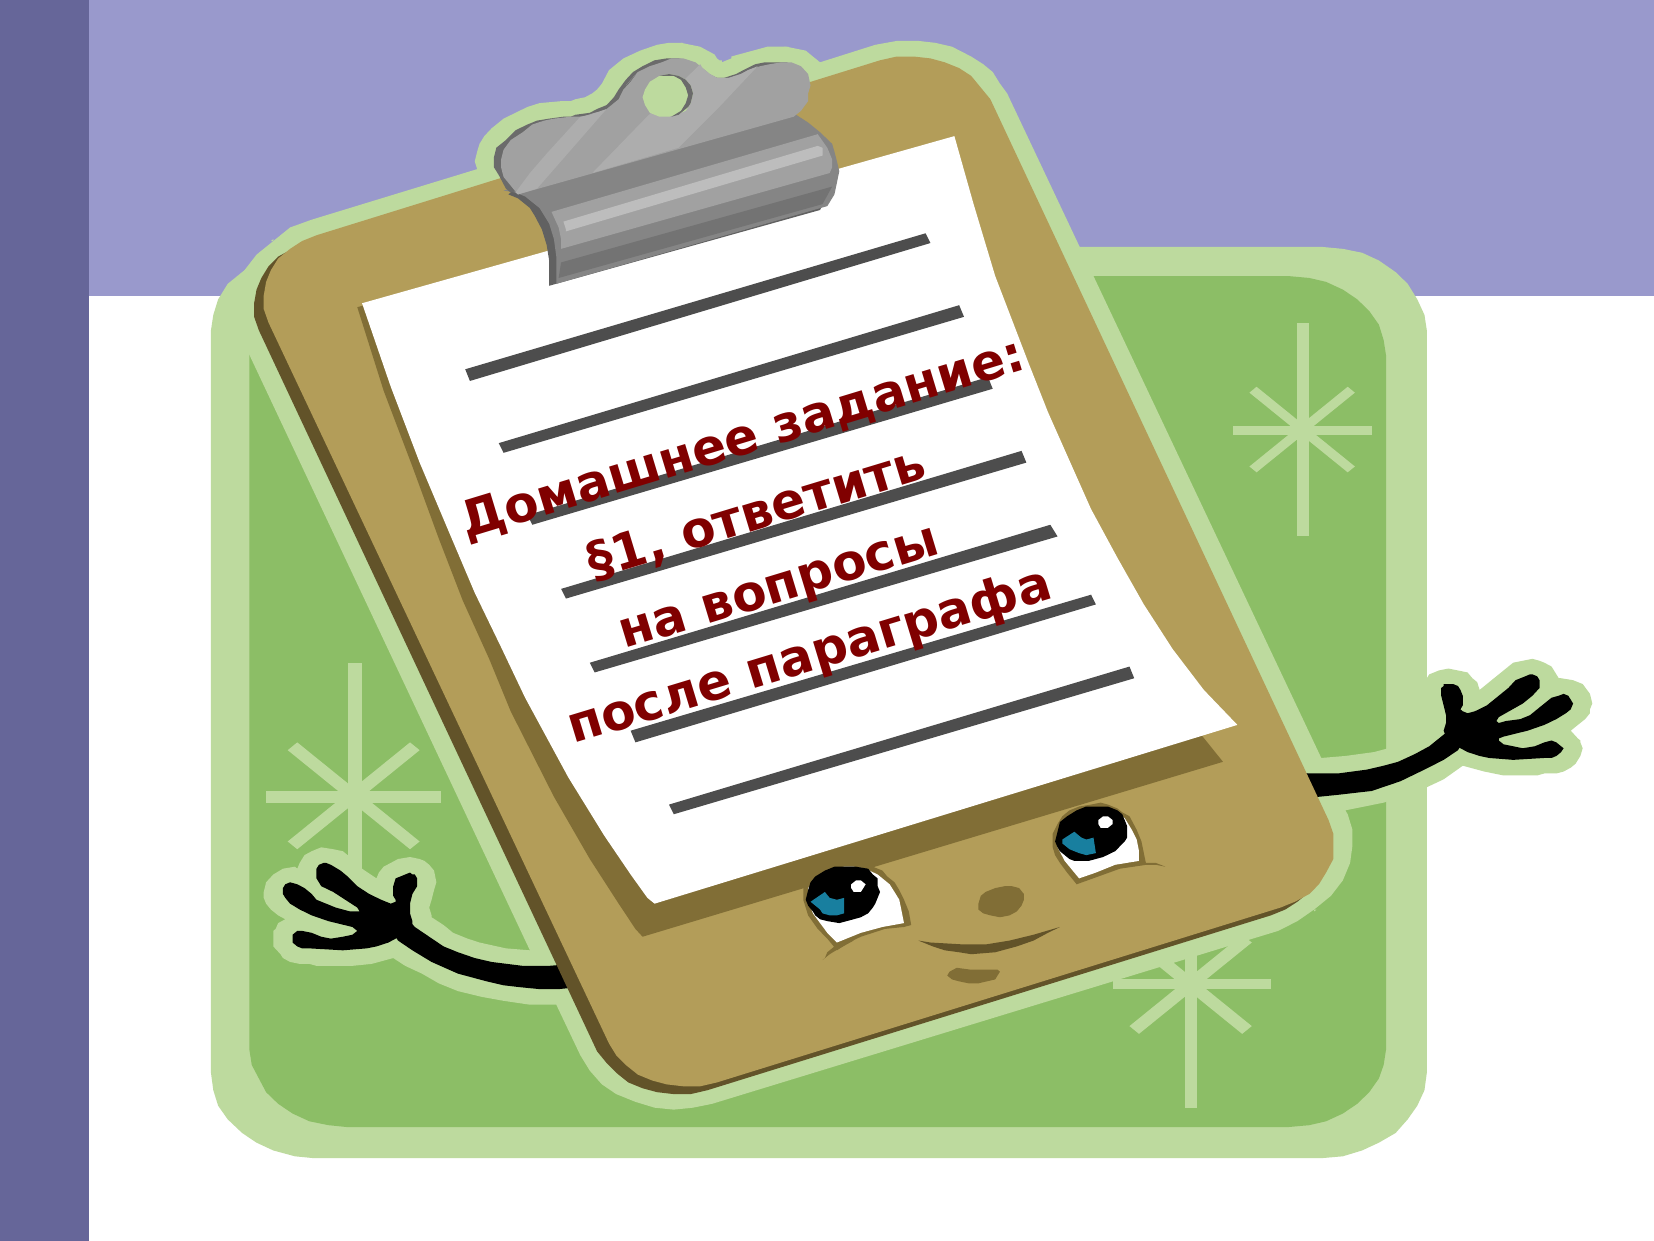

Домашнее задание:
§1, ответить
на вопросы
после параграфа